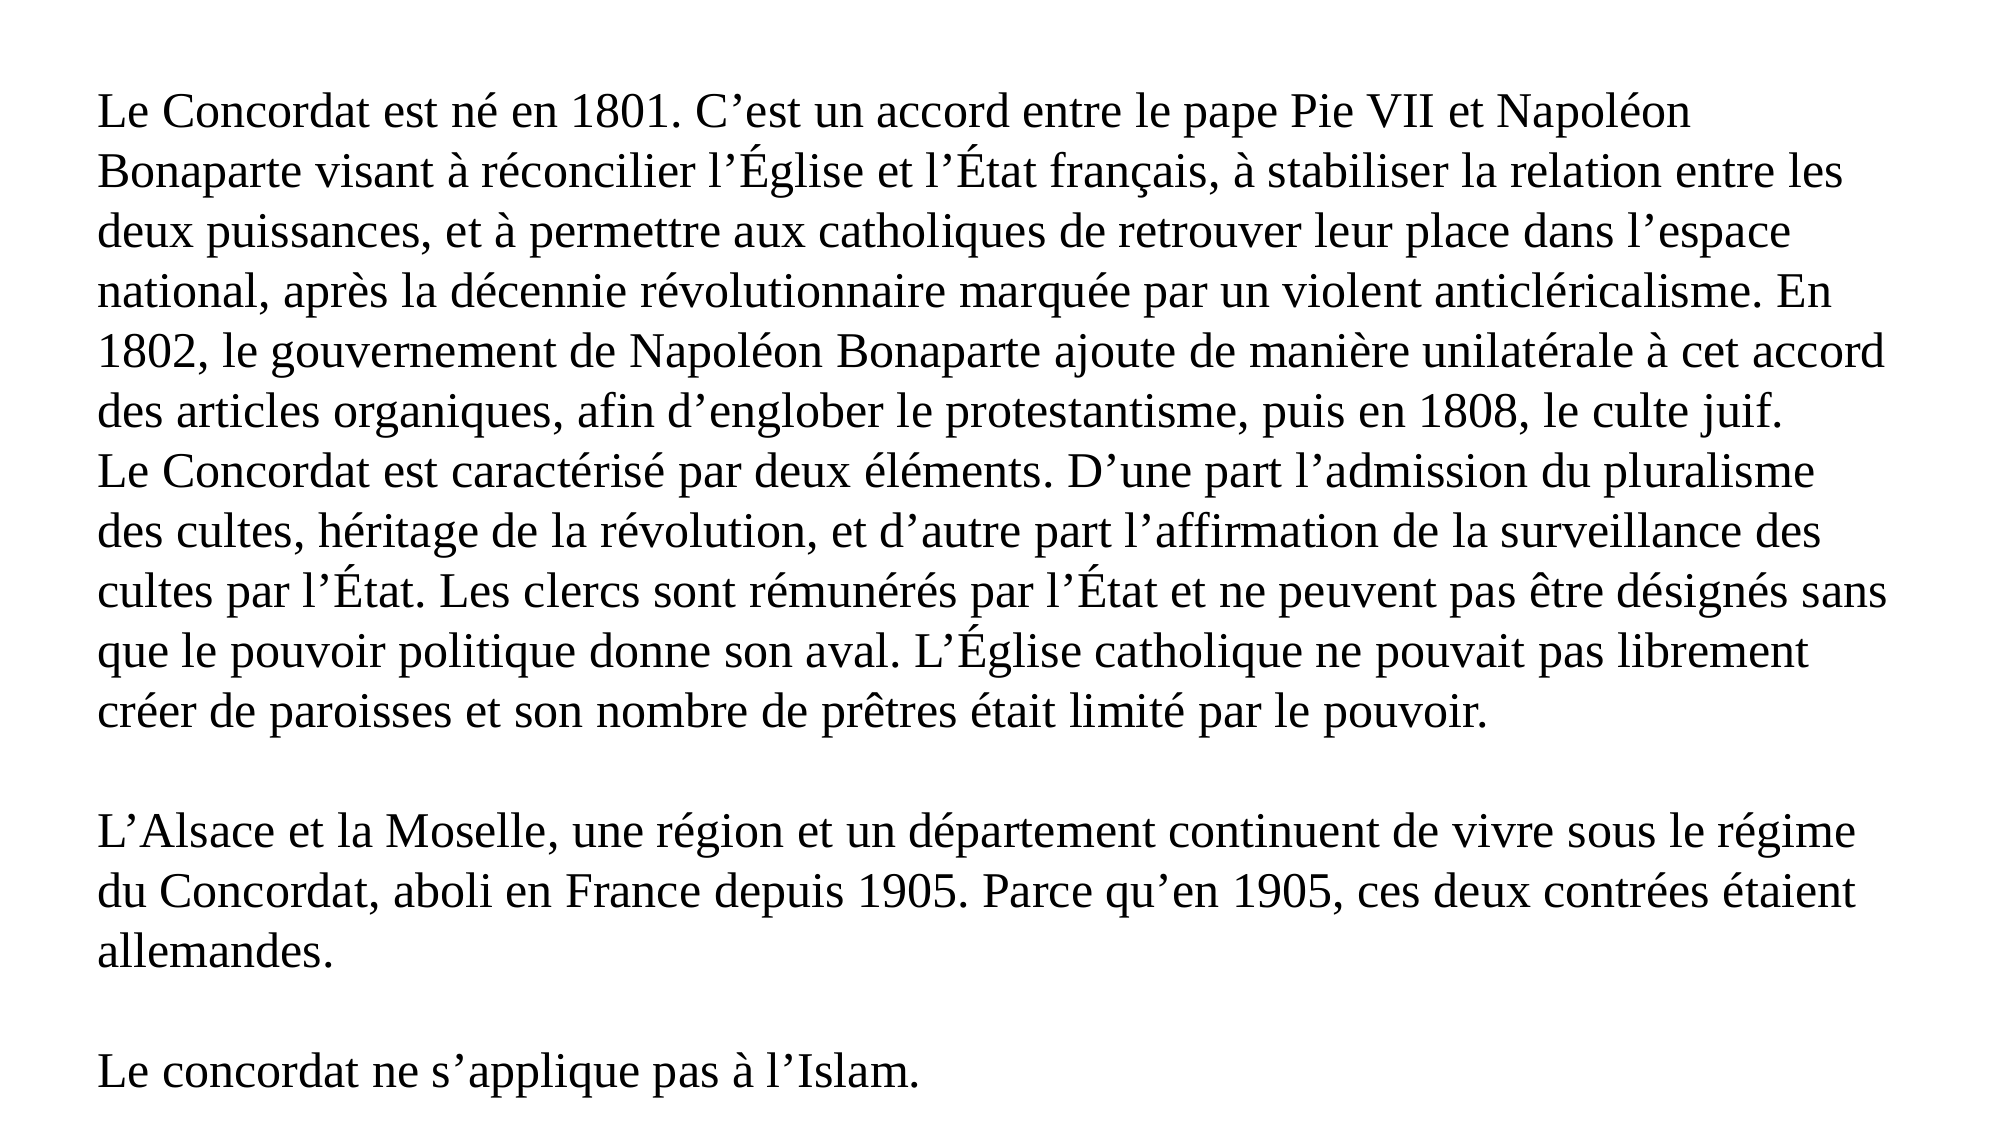

Le Concordat est né en 1801. C’est un accord entre le pape Pie VII et Napoléon Bonaparte visant à réconcilier l’Église et l’État français, à stabiliser la relation entre les deux puissances, et à permettre aux catholiques de retrouver leur place dans l’espace national, après la décennie révolutionnaire marquée par un violent anticléricalisme. En 1802, le gouvernement de Napoléon Bonaparte ajoute de manière unilatérale à cet accord des articles organiques, afin d’englober le protestantisme, puis en 1808, le culte juif.
Le Concordat est caractérisé par deux éléments. D’une part l’admission du pluralisme des cultes, héritage de la révolution, et d’autre part l’affirmation de la surveillance des cultes par l’État. Les clercs sont rémunérés par l’État et ne peuvent pas être désignés sans que le pouvoir politique donne son aval. L’Église catholique ne pouvait pas librement créer de paroisses et son nombre de prêtres était limité par le pouvoir.
L’Alsace et la Moselle, une région et un département continuent de vivre sous le régime du Concordat, aboli en France depuis 1905. Parce qu’en 1905, ces deux contrées étaient allemandes.
Le concordat ne s’applique pas à l’Islam.